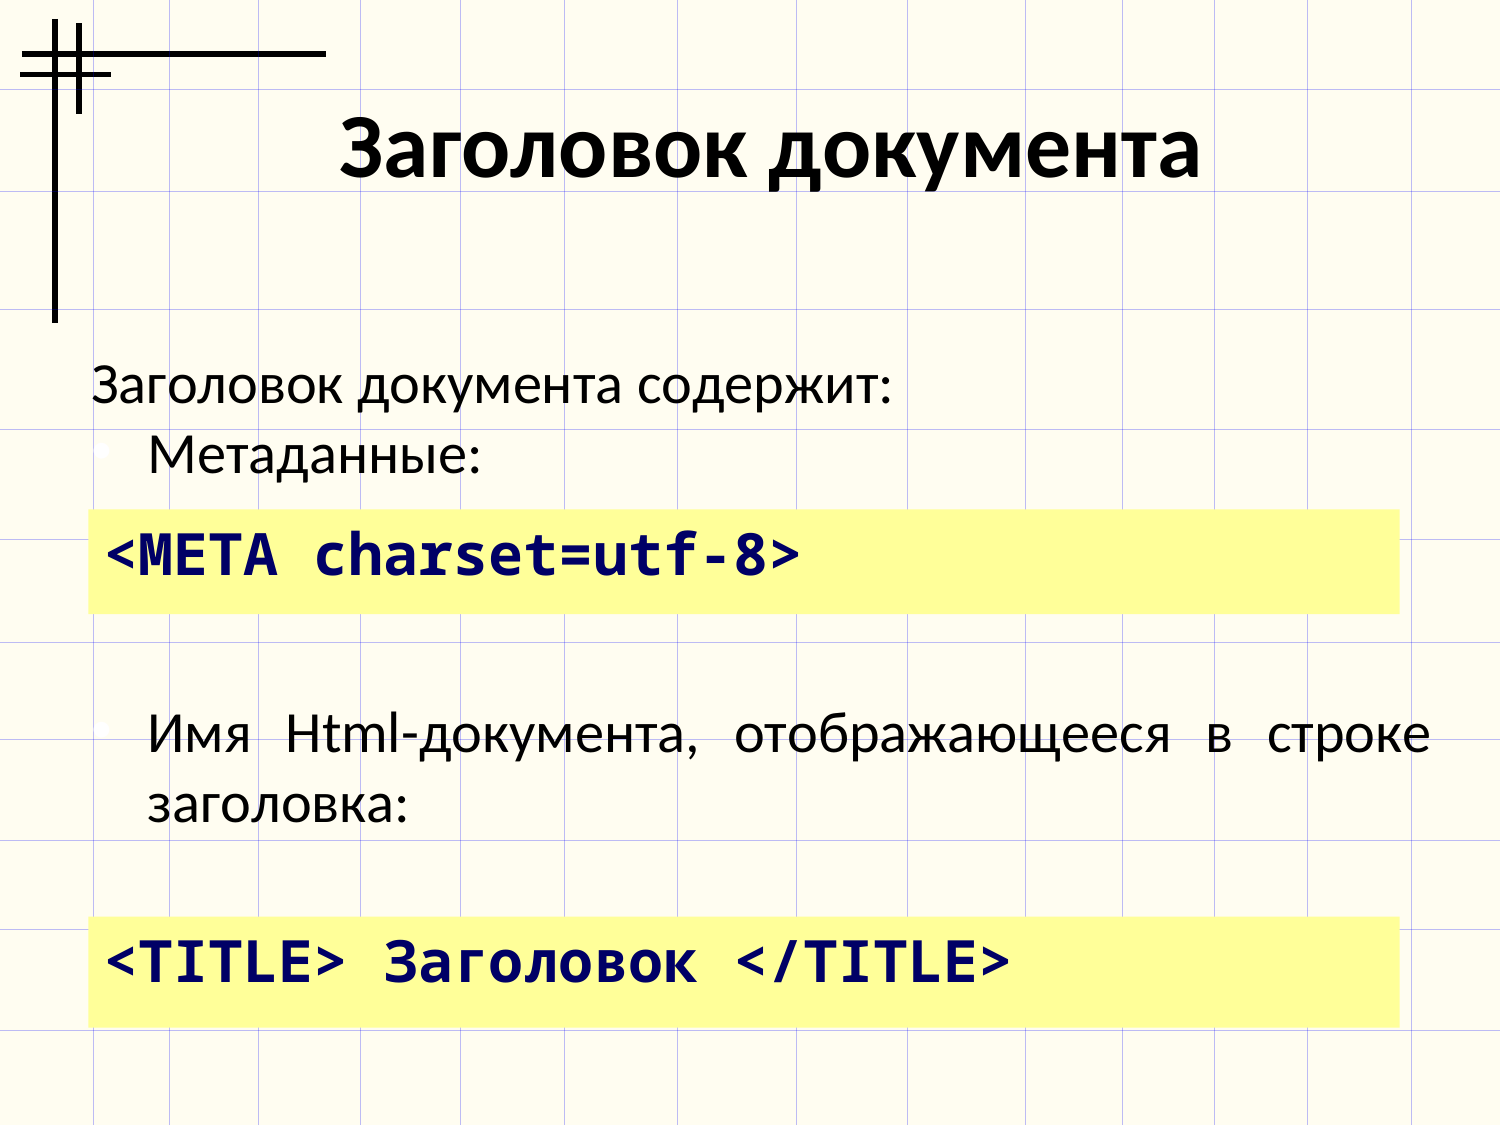

# Заголовок документа
Заголовок документа содержит:
Метаданные:
<META charset=utf-8>
Имя Html-документа, отображающееся в строке заголовка:
<TITLE> Заголовок </TITLE>